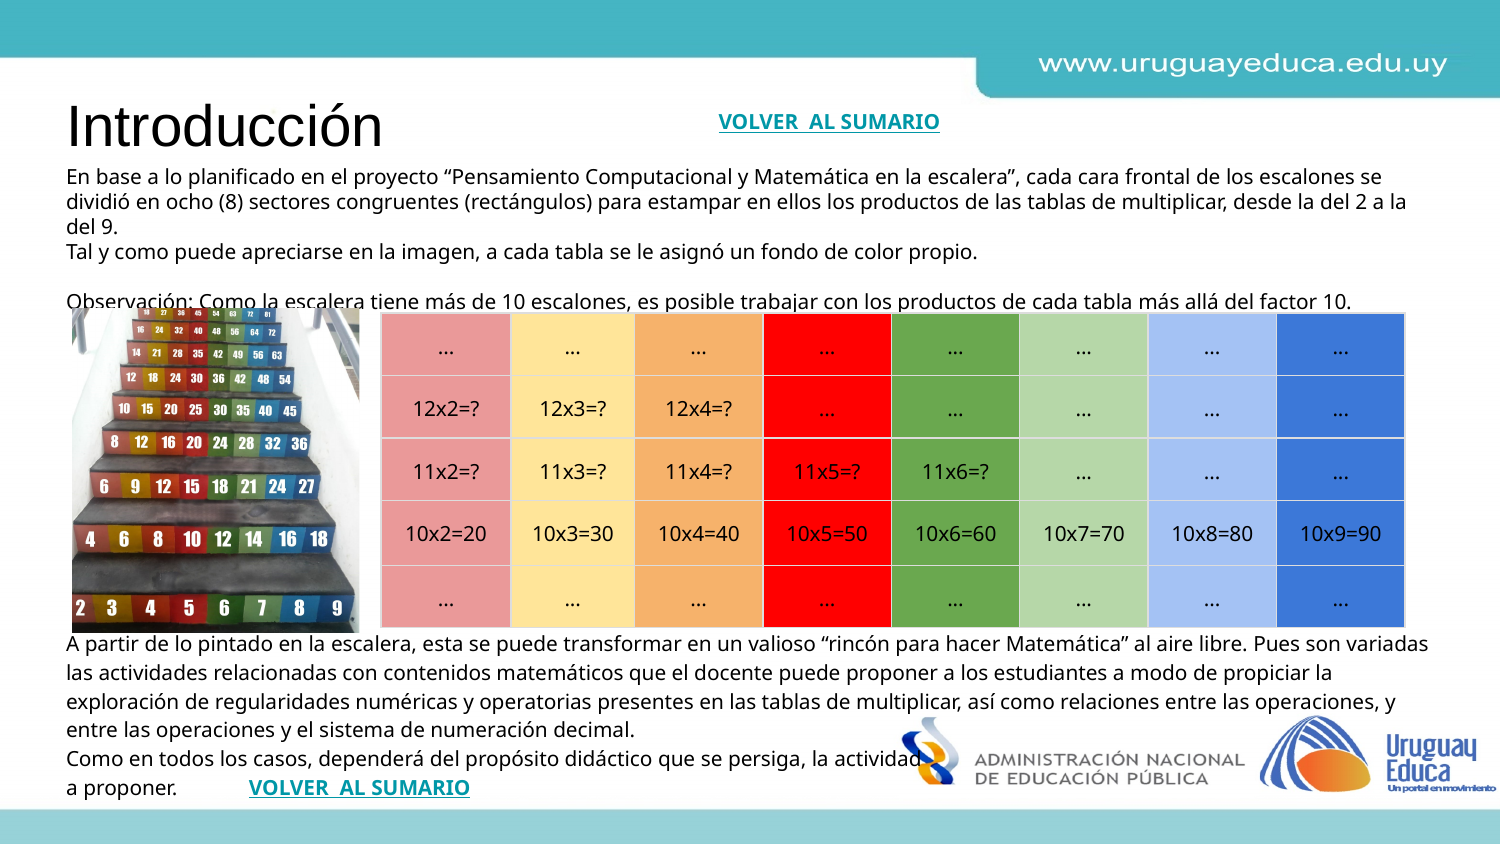

# Introducción
VOLVER AL SUMARIO
En base a lo planificado en el proyecto “Pensamiento Computacional y Matemática en la escalera”, cada cara frontal de los escalones se dividió en ocho (8) sectores congruentes (rectángulos) para estampar en ellos los productos de las tablas de multiplicar, desde la del 2 a la del 9.
Tal y como puede apreciarse en la imagen, a cada tabla se le asignó un fondo de color propio.
Observación: Como la escalera tiene más de 10 escalones, es posible trabajar con los productos de cada tabla más allá del factor 10.
| ... | ... | ... | ... | ... | ... | ... | ... |
| --- | --- | --- | --- | --- | --- | --- | --- |
| 12x2=? | 12x3=? | 12x4=? | ... | ... | ... | ... | ... |
| 11x2=? | 11x3=? | 11x4=? | 11x5=? | 11x6=? | ... | ... | ... |
| 10x2=20 | 10x3=30 | 10x4=40 | 10x5=50 | 10x6=60 | 10x7=70 | 10x8=80 | 10x9=90 |
| ... | ... | ... | ... | ... | ... | ... | ... |
A partir de lo pintado en la escalera, esta se puede transformar en un valioso “rincón para hacer Matemática” al aire libre. Pues son variadas las actividades relacionadas con contenidos matemáticos que el docente puede proponer a los estudiantes a modo de propiciar la exploración de regularidades numéricas y operatorias presentes en las tablas de multiplicar, así como relaciones entre las operaciones, y entre las operaciones y el sistema de numeración decimal.
Como en todos los casos, dependerá del propósito didáctico que se persiga, la actividad
a proponer. VOLVER AL SUMARIO